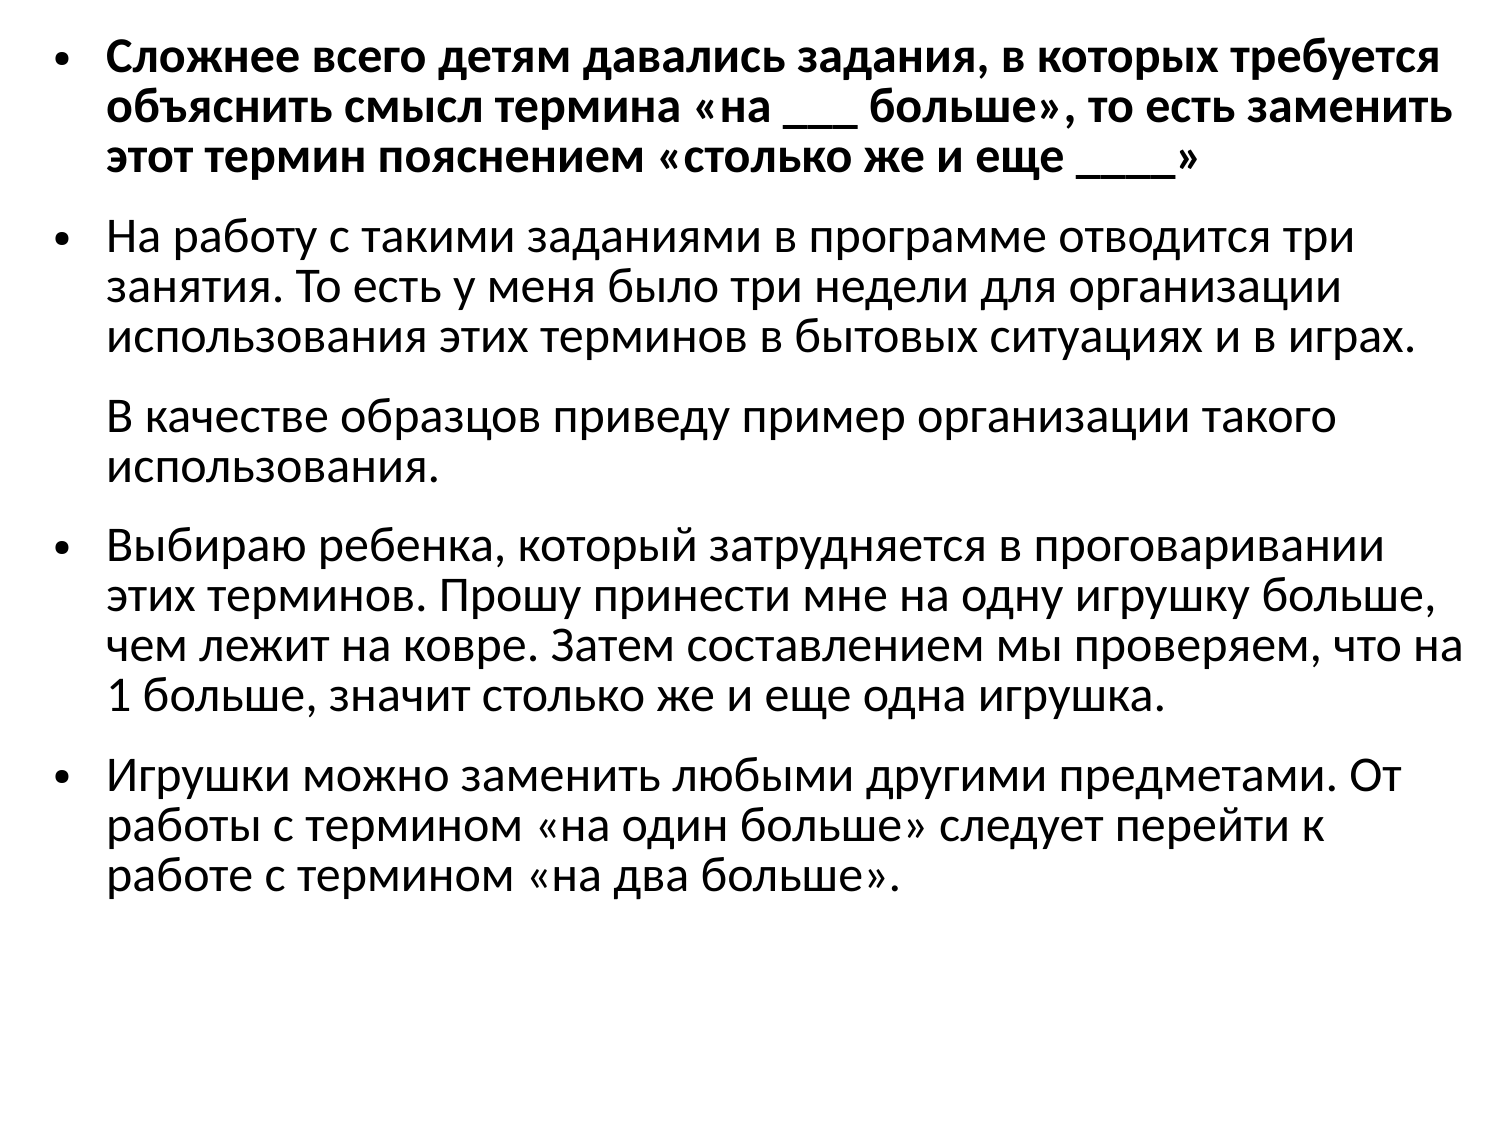

# Сложнее всего детям давались задания, в которых требуется объяснить смысл термина «на ___ больше», то есть заменить этот термин пояснением «столько же и еще ____»
На работу с такими заданиями в программе отводится три занятия. То есть у меня было три недели для организации использования этих терминов в бытовых ситуациях и в играх.
В качестве образцов приведу пример организации такого использования.
Выбираю ребенка, который затрудняется в проговаривании этих терминов. Прошу принести мне на одну игрушку больше, чем лежит на ковре. Затем составлением мы проверяем, что на 1 больше, значит столько же и еще одна игрушка.
Игрушки можно заменить любыми другими предметами. От работы с термином «на один больше» следует перейти к работе с термином «на два больше».